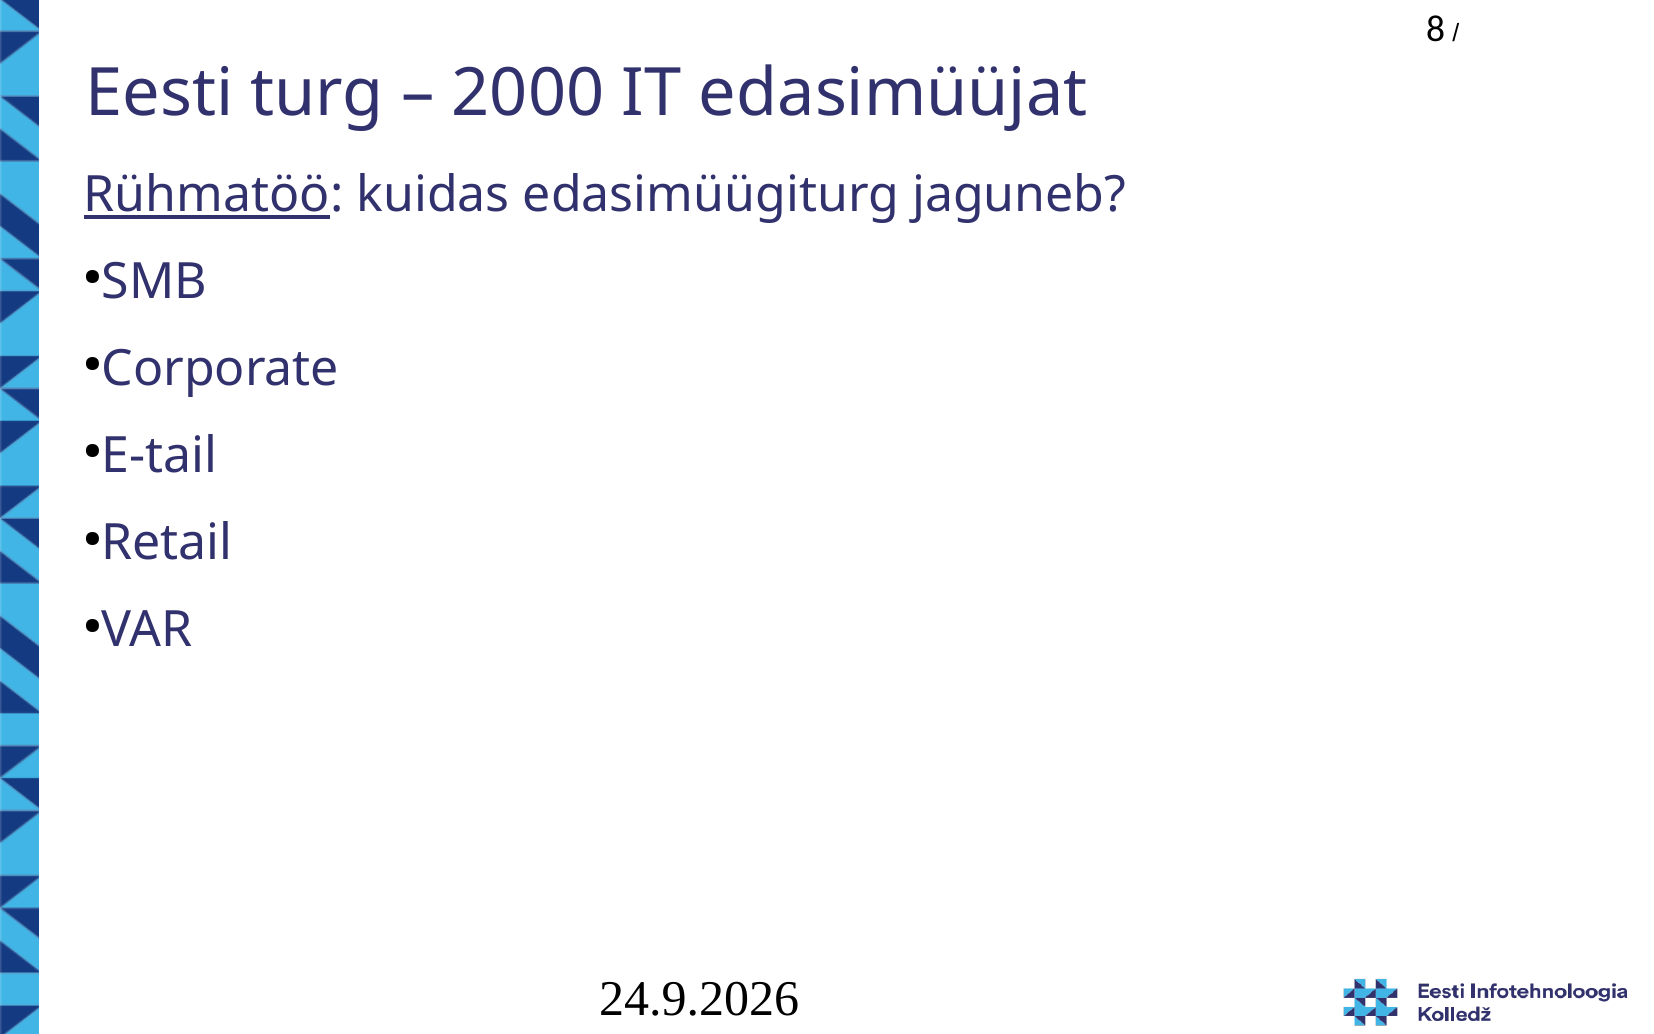

# Eesti turg – 2000 IT edasimüüjat
Rühmatöö: kuidas edasimüügiturg jaguneb?
SMB
Corporate
E-tail
Retail
VAR